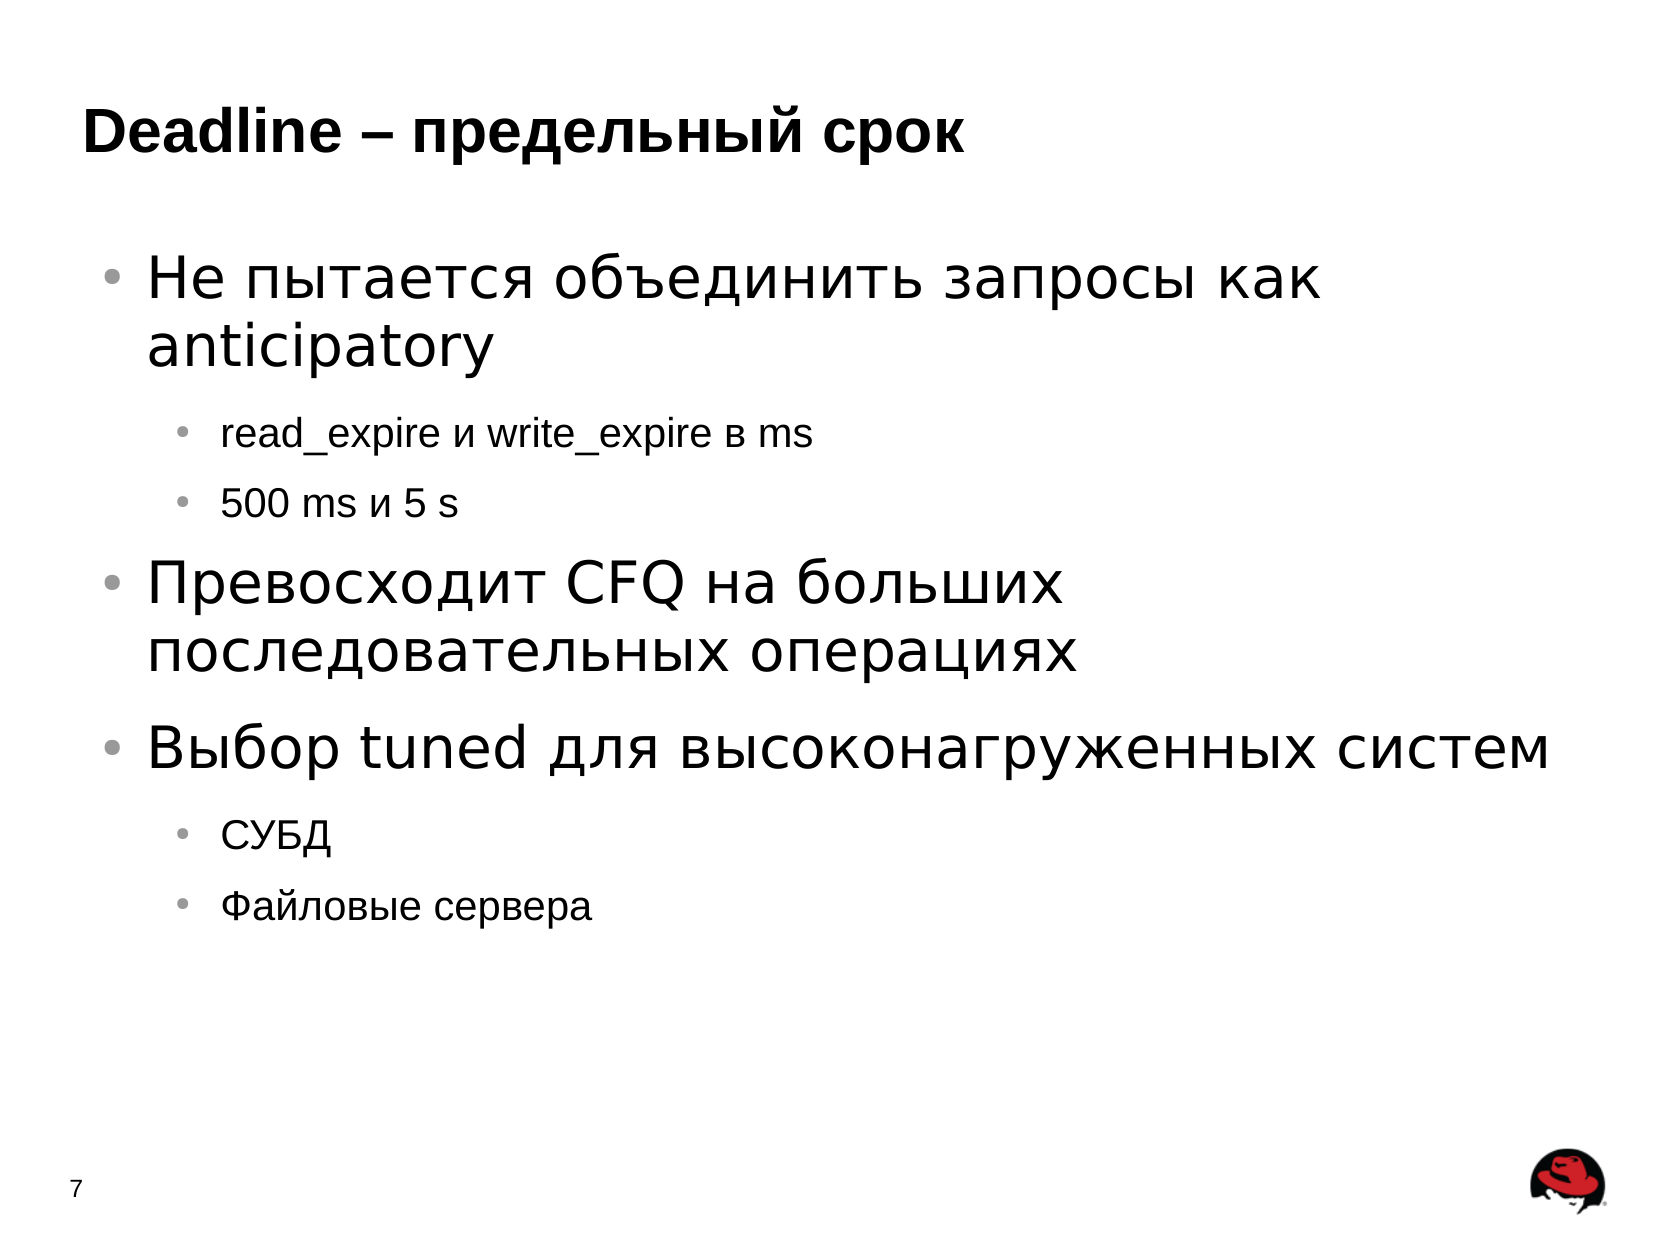

# Deadline – предельный срок
Не пытается объединить запросы как anticipatory
read_expire и write_expire в ms
500 ms и 5 s
Превосходит CFQ на больших последовательных операциях
Выбор tuned для высоконагруженных систем
СУБД
Файловые сервера